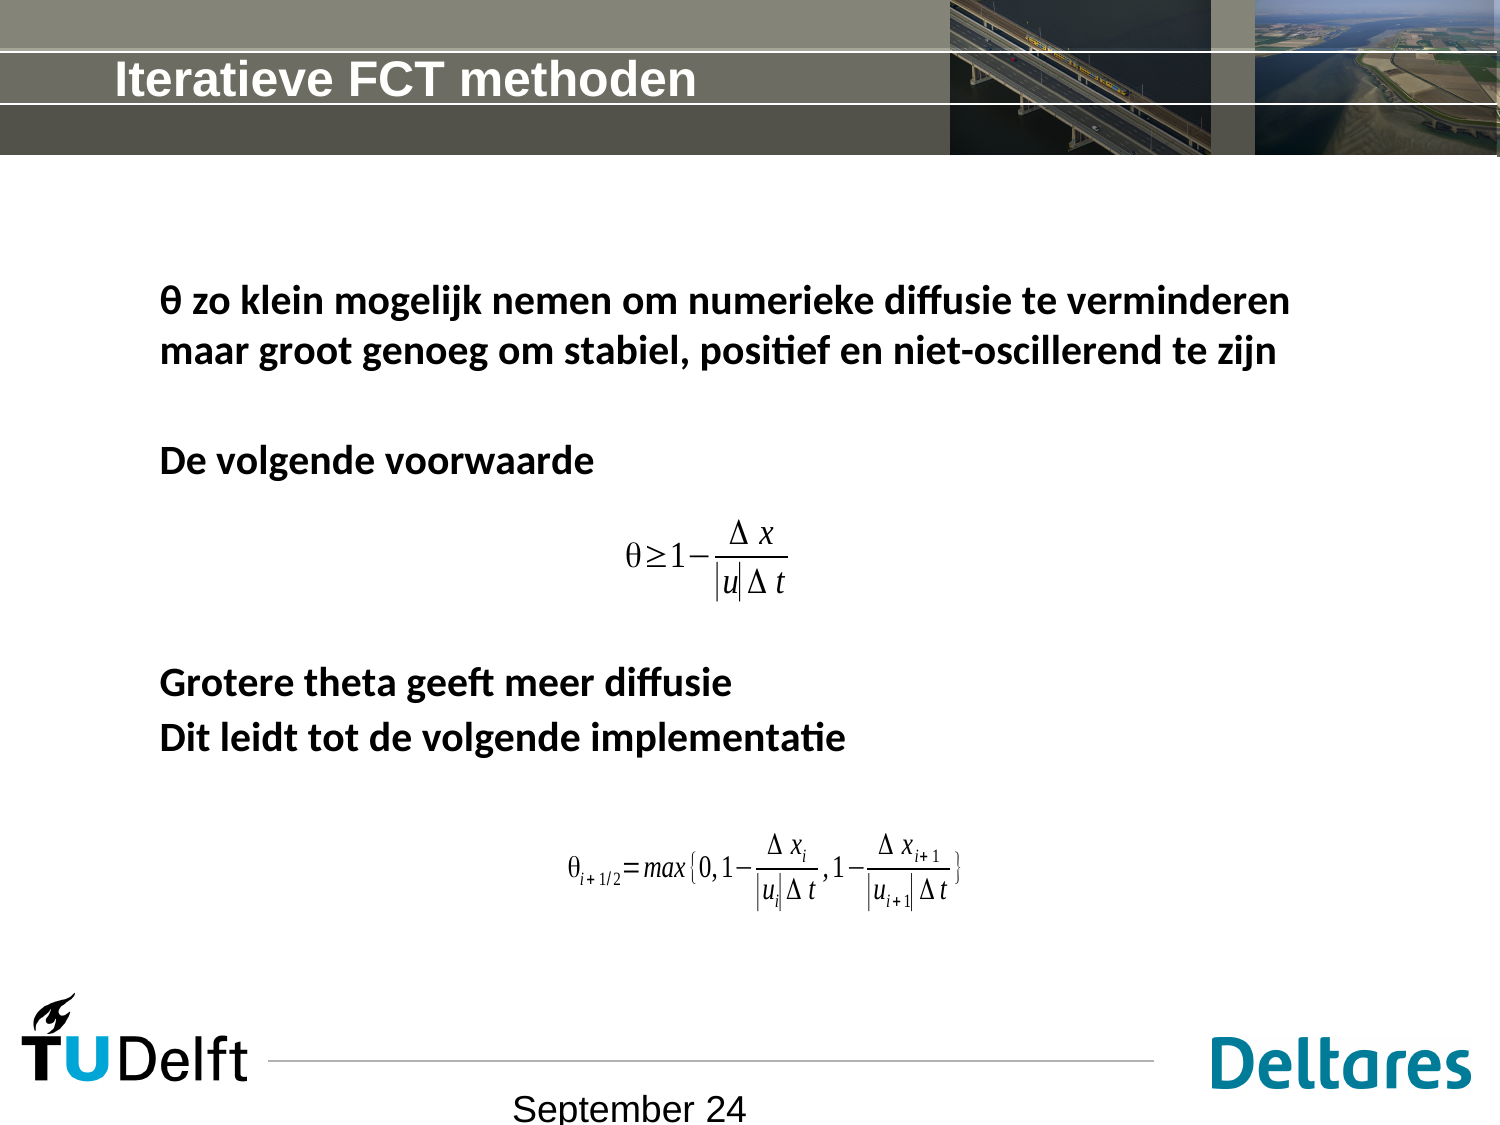

# Iteratieve FCT methoden
θ zo klein mogelijk nemen om numerieke diffusie te verminderen
maar groot genoeg om stabiel, positief en niet-oscillerend te zijn
De volgende voorwaarde
Grotere theta geeft meer diffusie
Dit leidt tot de volgende implementatie